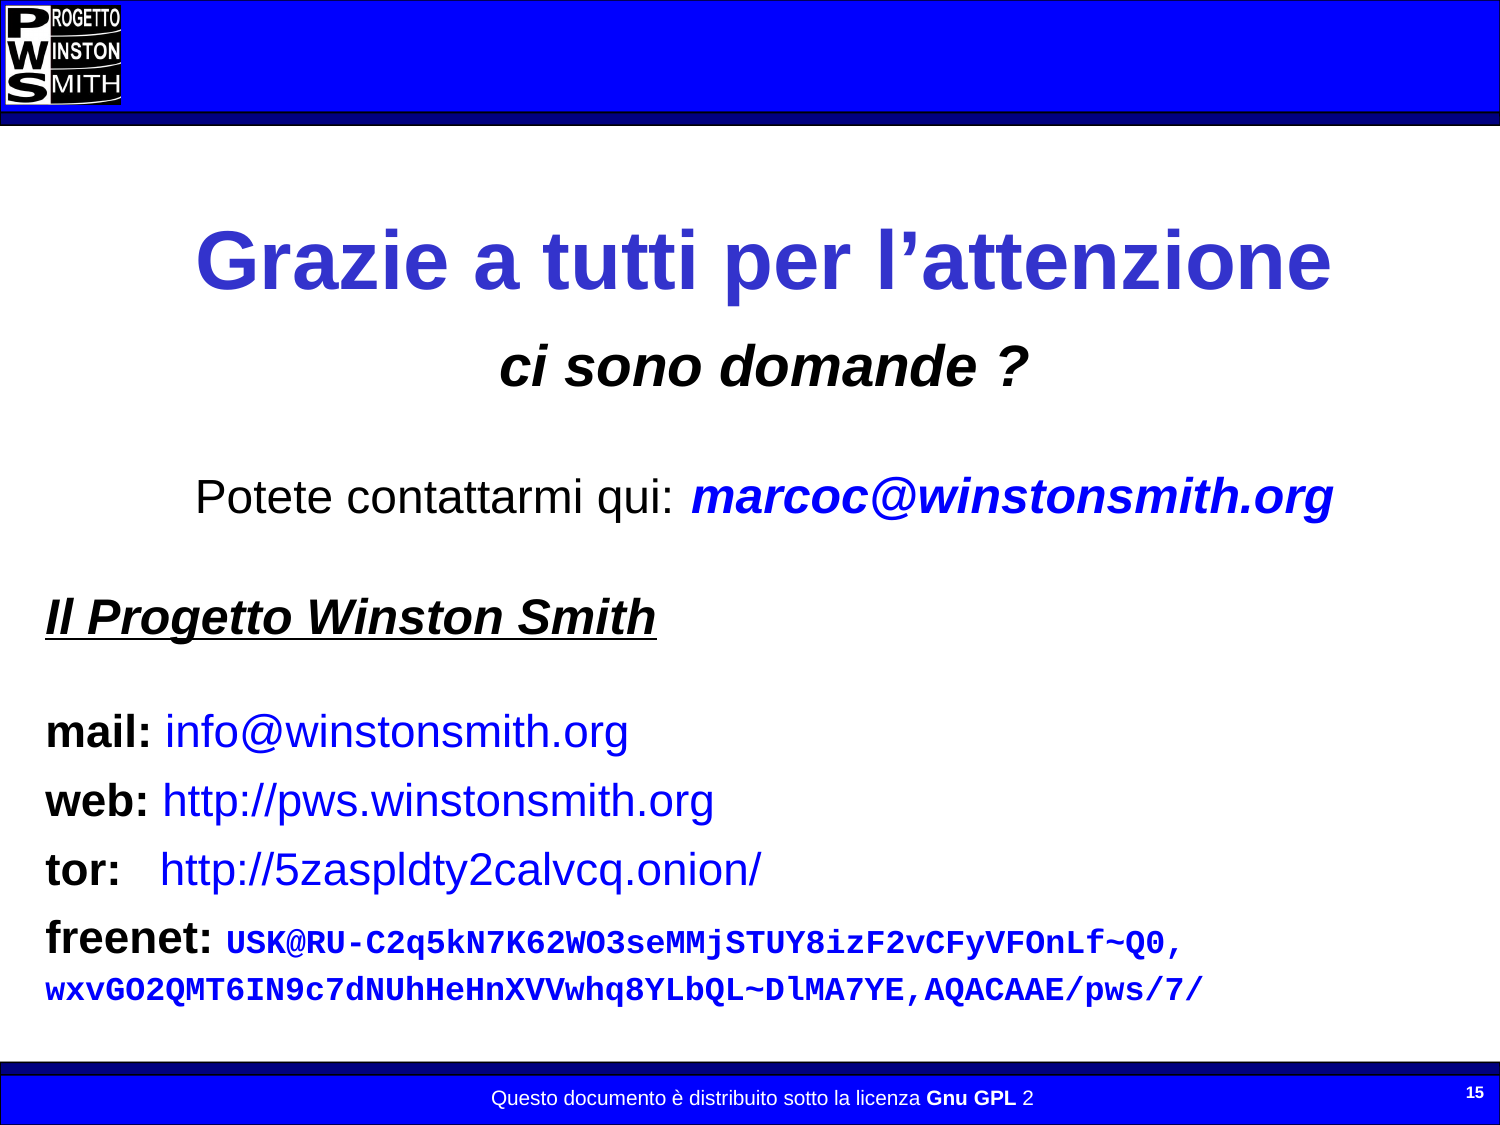

Grazie a tutti per l’attenzione
ci sono domande ?
Potete contattarmi qui: marcoc@winstonsmith.org
Il Progetto Winston Smith
mail: info@winstonsmith.org
web: http://pws.winstonsmith.org
tor: http://5zaspldty2calvcq.onion/
freenet: USK@RU-C2q5kN7K62WO3seMMjSTUY8izF2vCFyVFOnLf~Q0,
wxvGO2QMT6IN9c7dNUhHeHnXVVwhq8YLbQL~DlMA7YE,AQACAAE/pws/7/